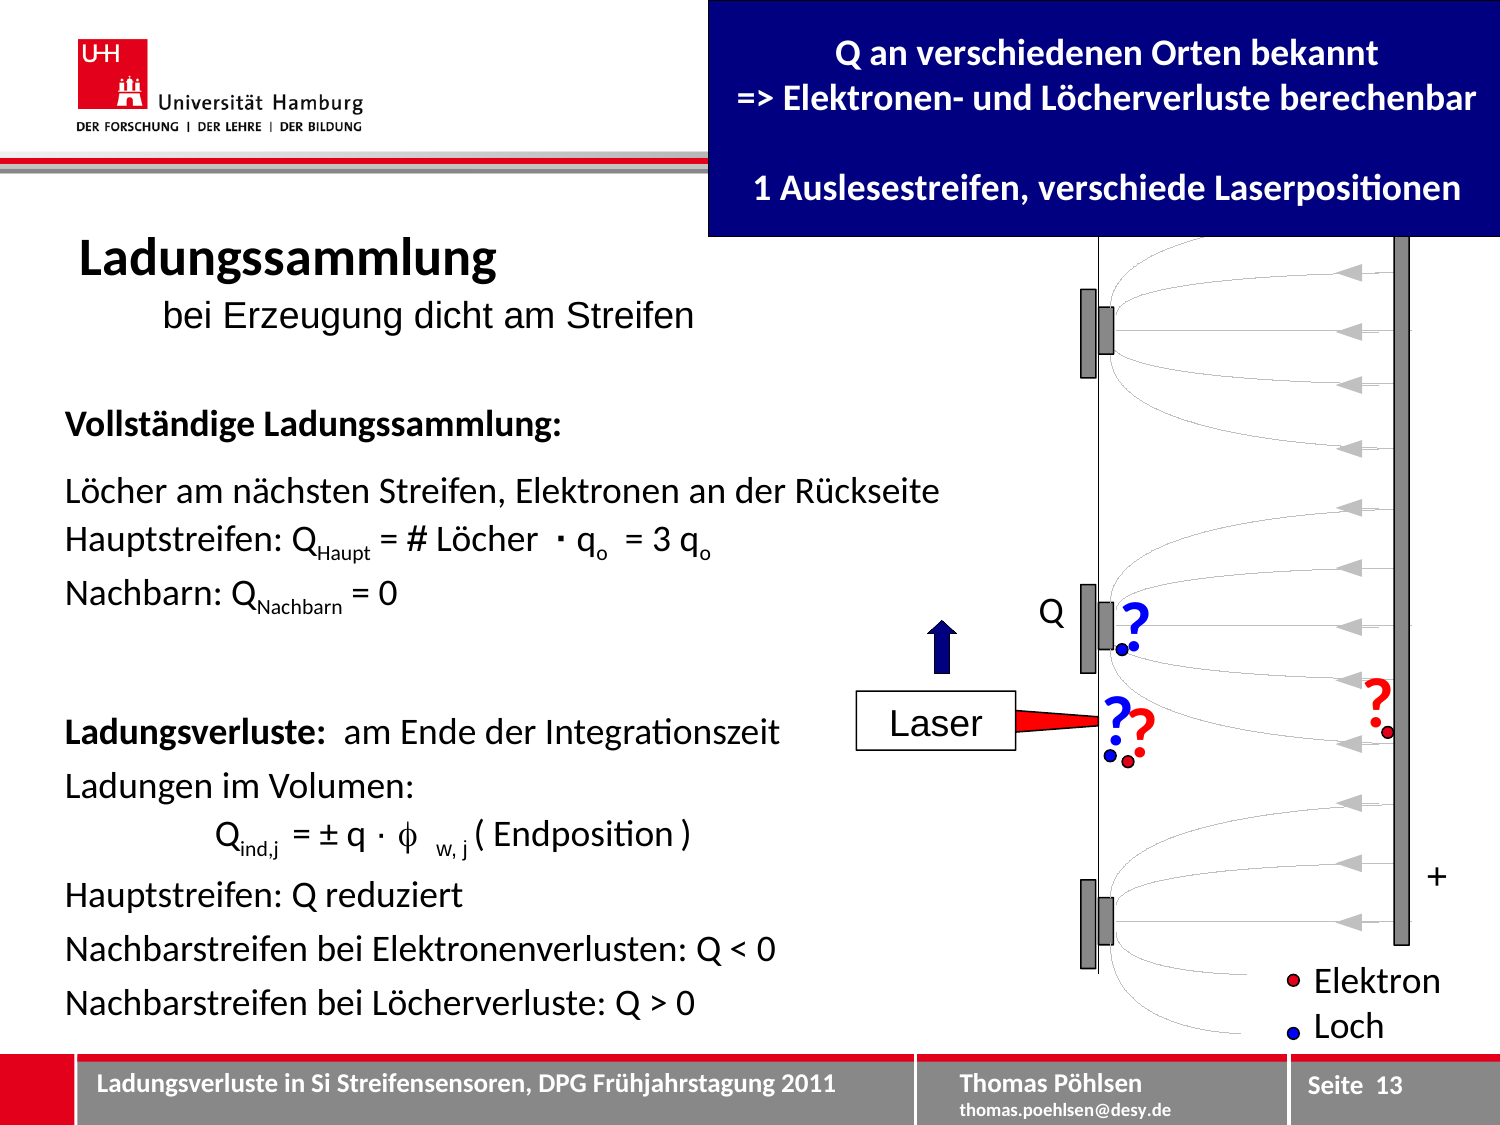

Q an verschiedenen Orten bekannt
=> Elektronen- und Löcherverluste berechenbar
1 Auslesestreifen, verschiede Laserpositionen
# Ladungssammlung
Q
bei Erzeugung dicht am Streifen
Vollständige Ladungssammlung:
Löcher am nächsten Streifen, Elektronen an der Rückseite	Hauptstreifen: QHaupt = # Löcher · qo = 3 qo		Nachbarn: QNachbarn = 0
Ladungsverluste: am Ende der Integrationszeit 		Ladungen im Volumen:					Qind,j = ± q · w, j ( Endposition )		Hauptstreifen: Q reduziert				Nachbarstreifen bei Elektronenverlusten: Q < 0		Nachbarstreifen bei Löcherverluste: Q > 0
?
Laser
?
?
?
+
Elektron
Loch